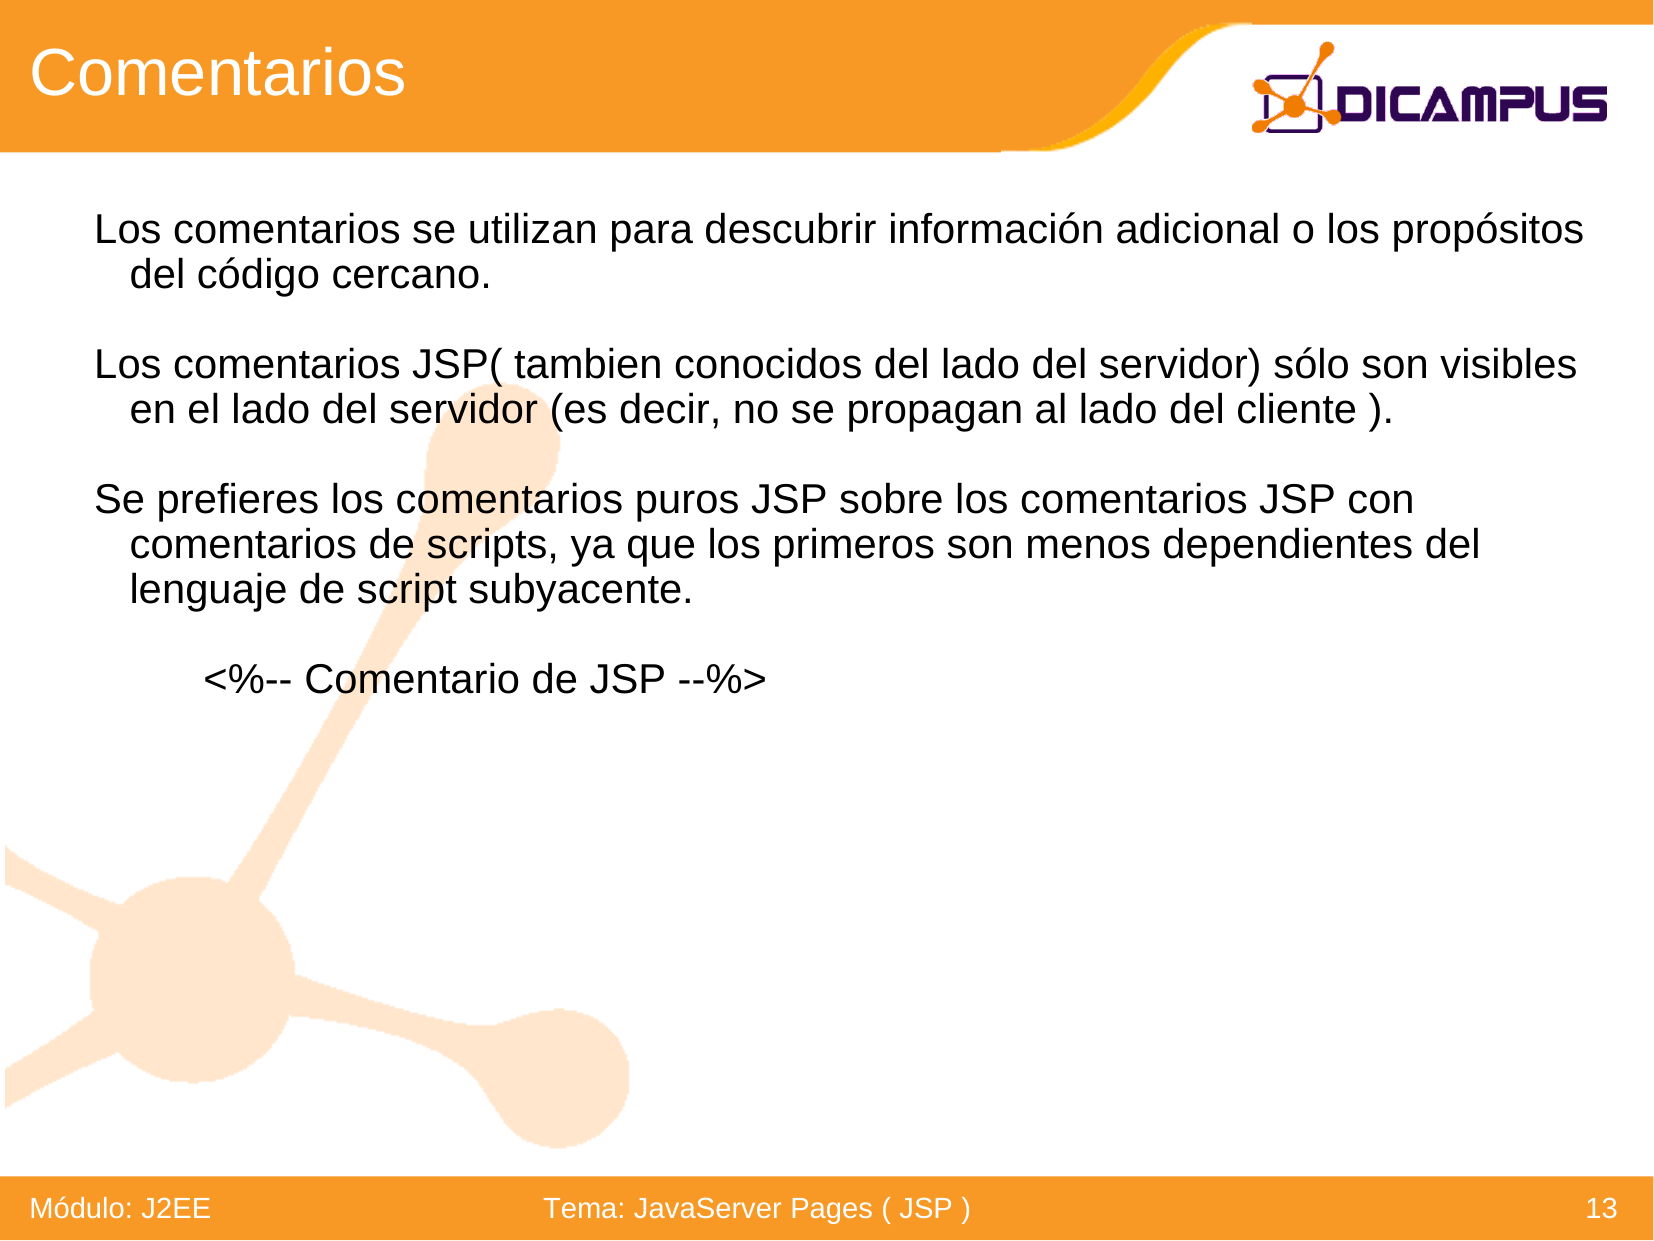

Comentarios
Los comentarios se utilizan para descubrir información adicional o los propósitos del código cercano.
Los comentarios JSP( tambien conocidos del lado del servidor) sólo son visibles en el lado del servidor (es decir, no se propagan al lado del cliente ).
Se prefieres los comentarios puros JSP sobre los comentarios JSP con comentarios de scripts, ya que los primeros son menos dependientes del lenguaje de script subyacente.
		<%-- Comentario de JSP --%>
Módulo: J2EE
Tema: JavaServer Pages ( JSP )